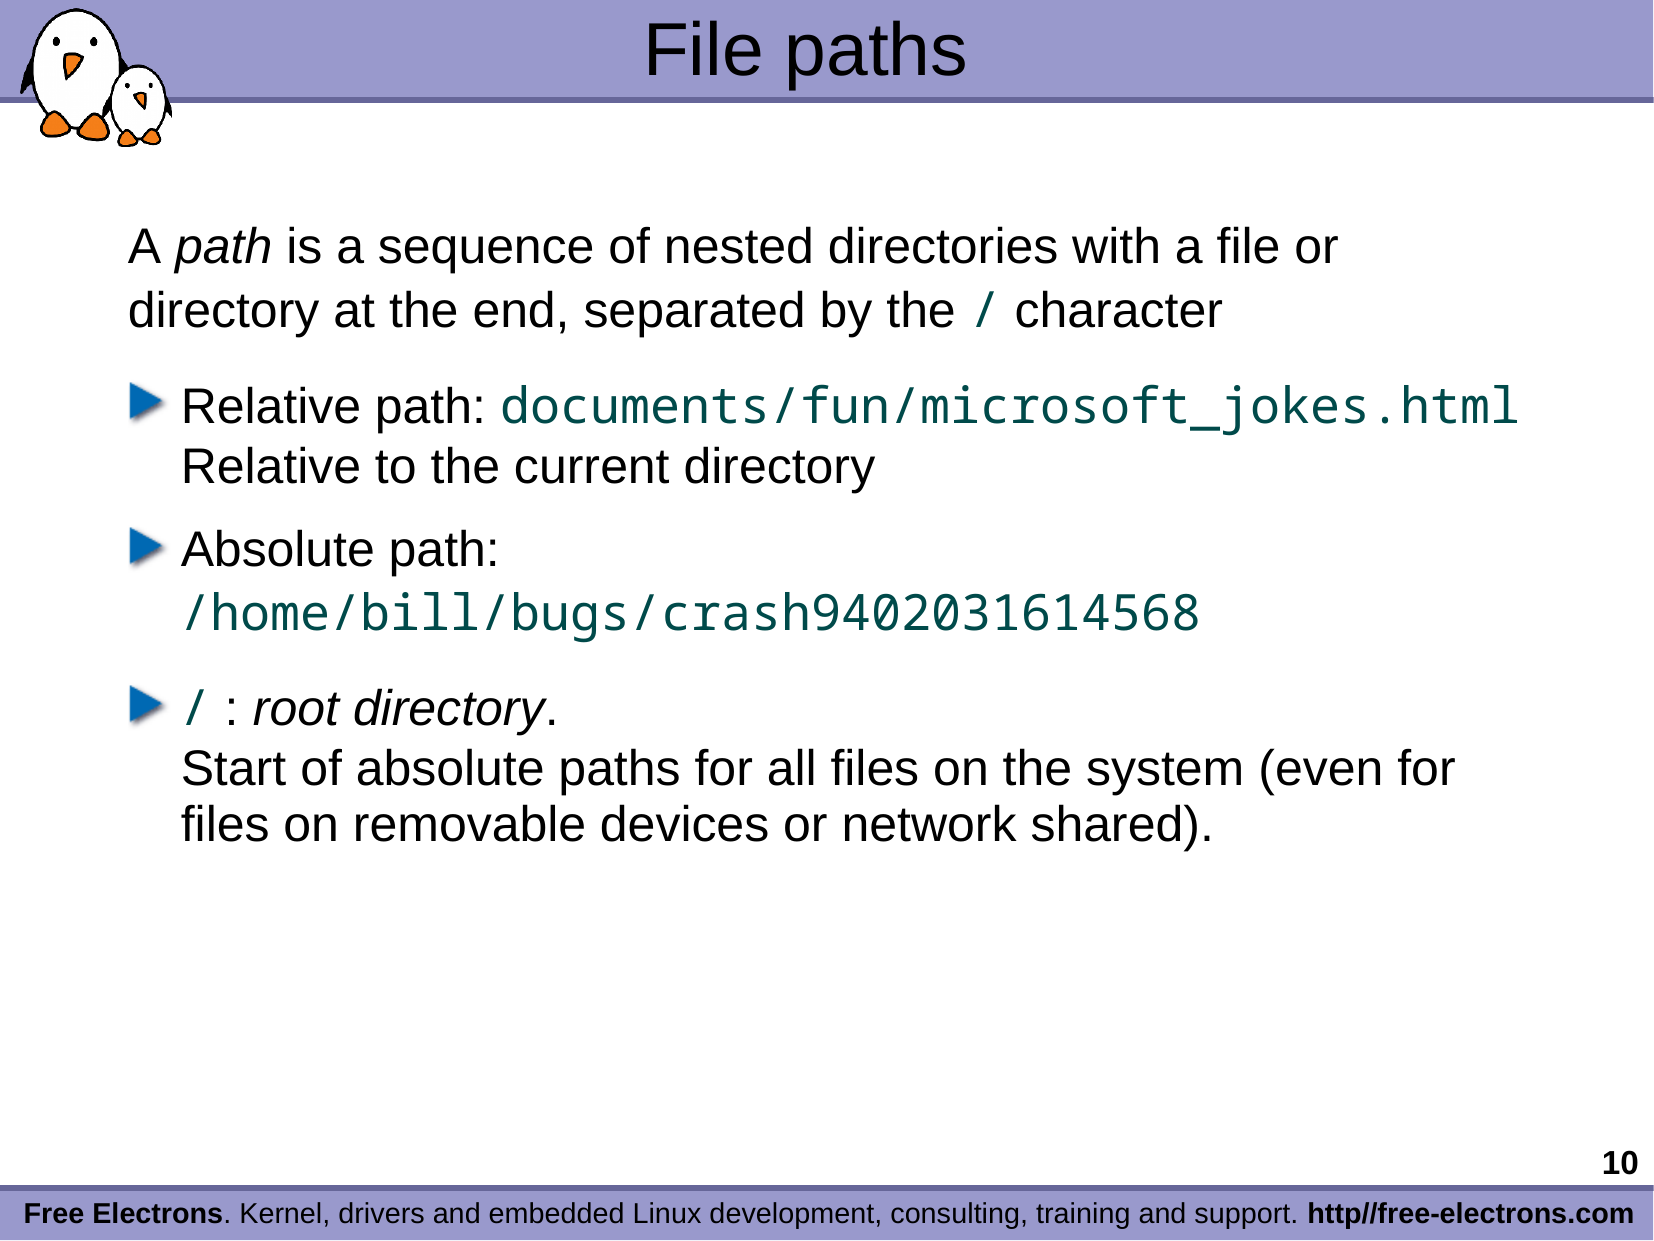

# File paths
A path is a sequence of nested directories with a file or directory at the end, separated by the / character
Relative path: documents/fun/microsoft_jokes.html
Relative to the current directory
Absolute path: /home/bill/bugs/crash9402031614568
/ : root directory.
Start of absolute paths for all files on the system (even for files on removable devices or network shared).